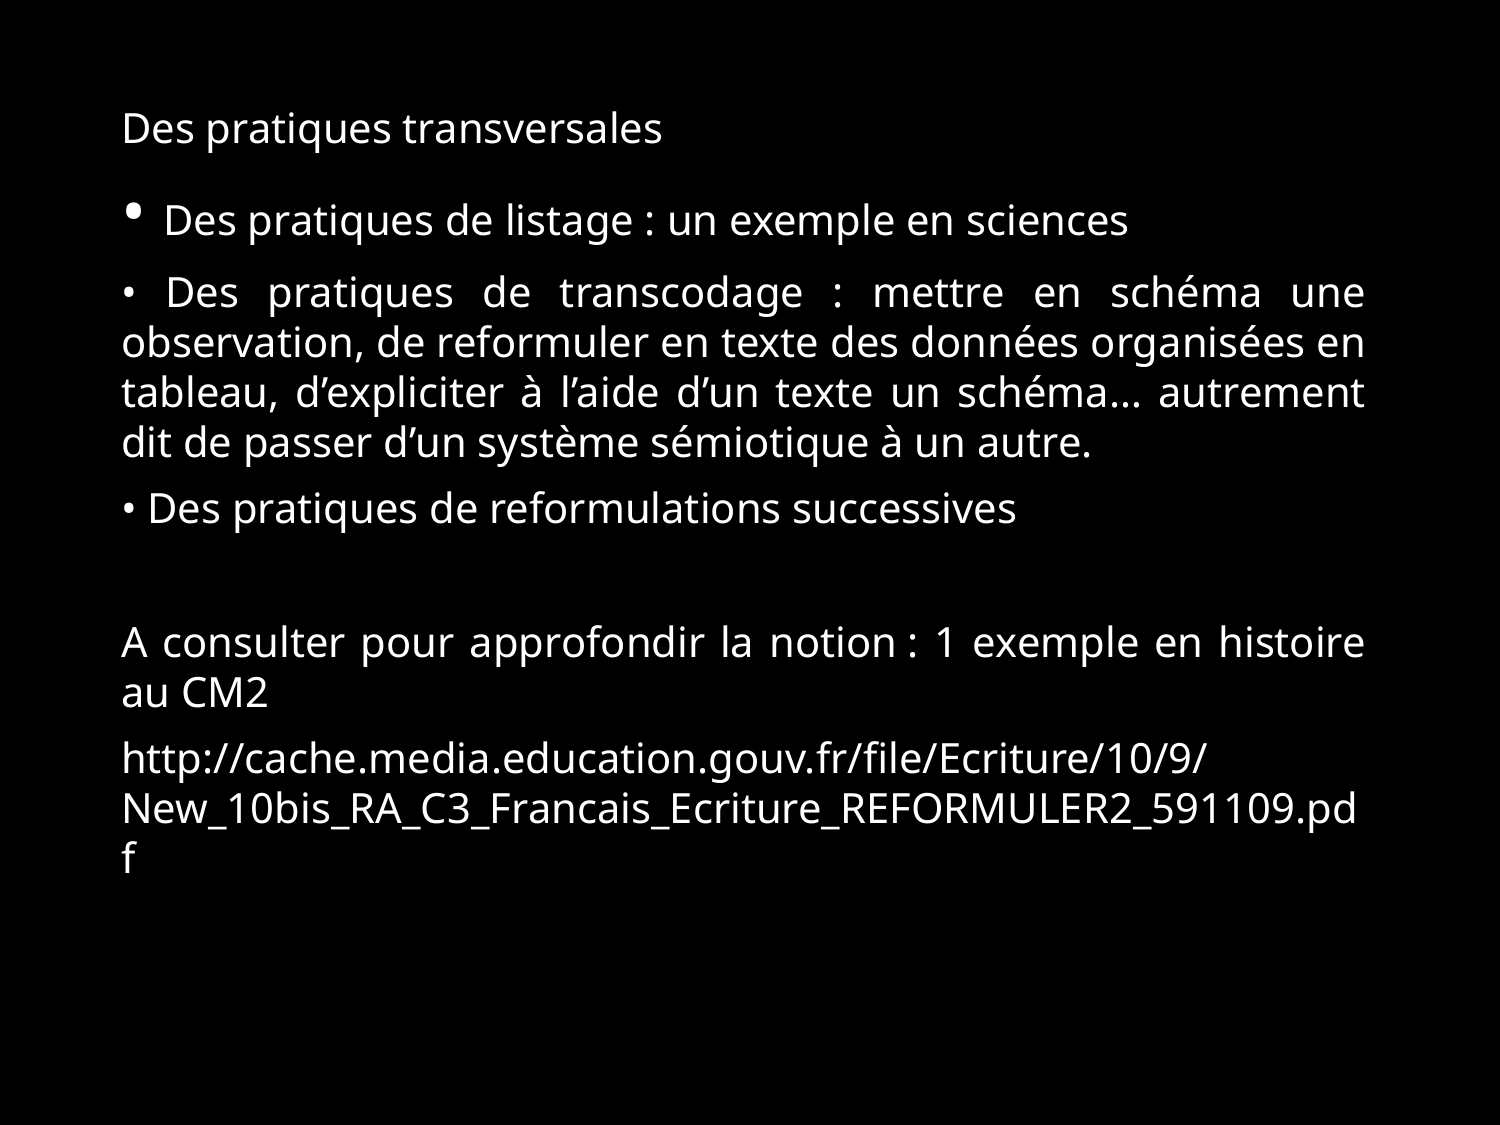

# Des pratiques transversales
• Des pratiques de listage : un exemple en sciences
• Des pratiques de transcodage : mettre en schéma une observation, de reformuler en texte des données organisées en tableau, d’expliciter à l’aide d’un texte un schéma… autrement dit de passer d’un système sémiotique à un autre.
• Des pratiques de reformulations successives
A consulter pour approfondir la notion : 1 exemple en histoire au CM2
http://cache.media.education.gouv.fr/file/Ecriture/10/9/New_10bis_RA_C3_Francais_Ecriture_REFORMULER2_591109.pdf